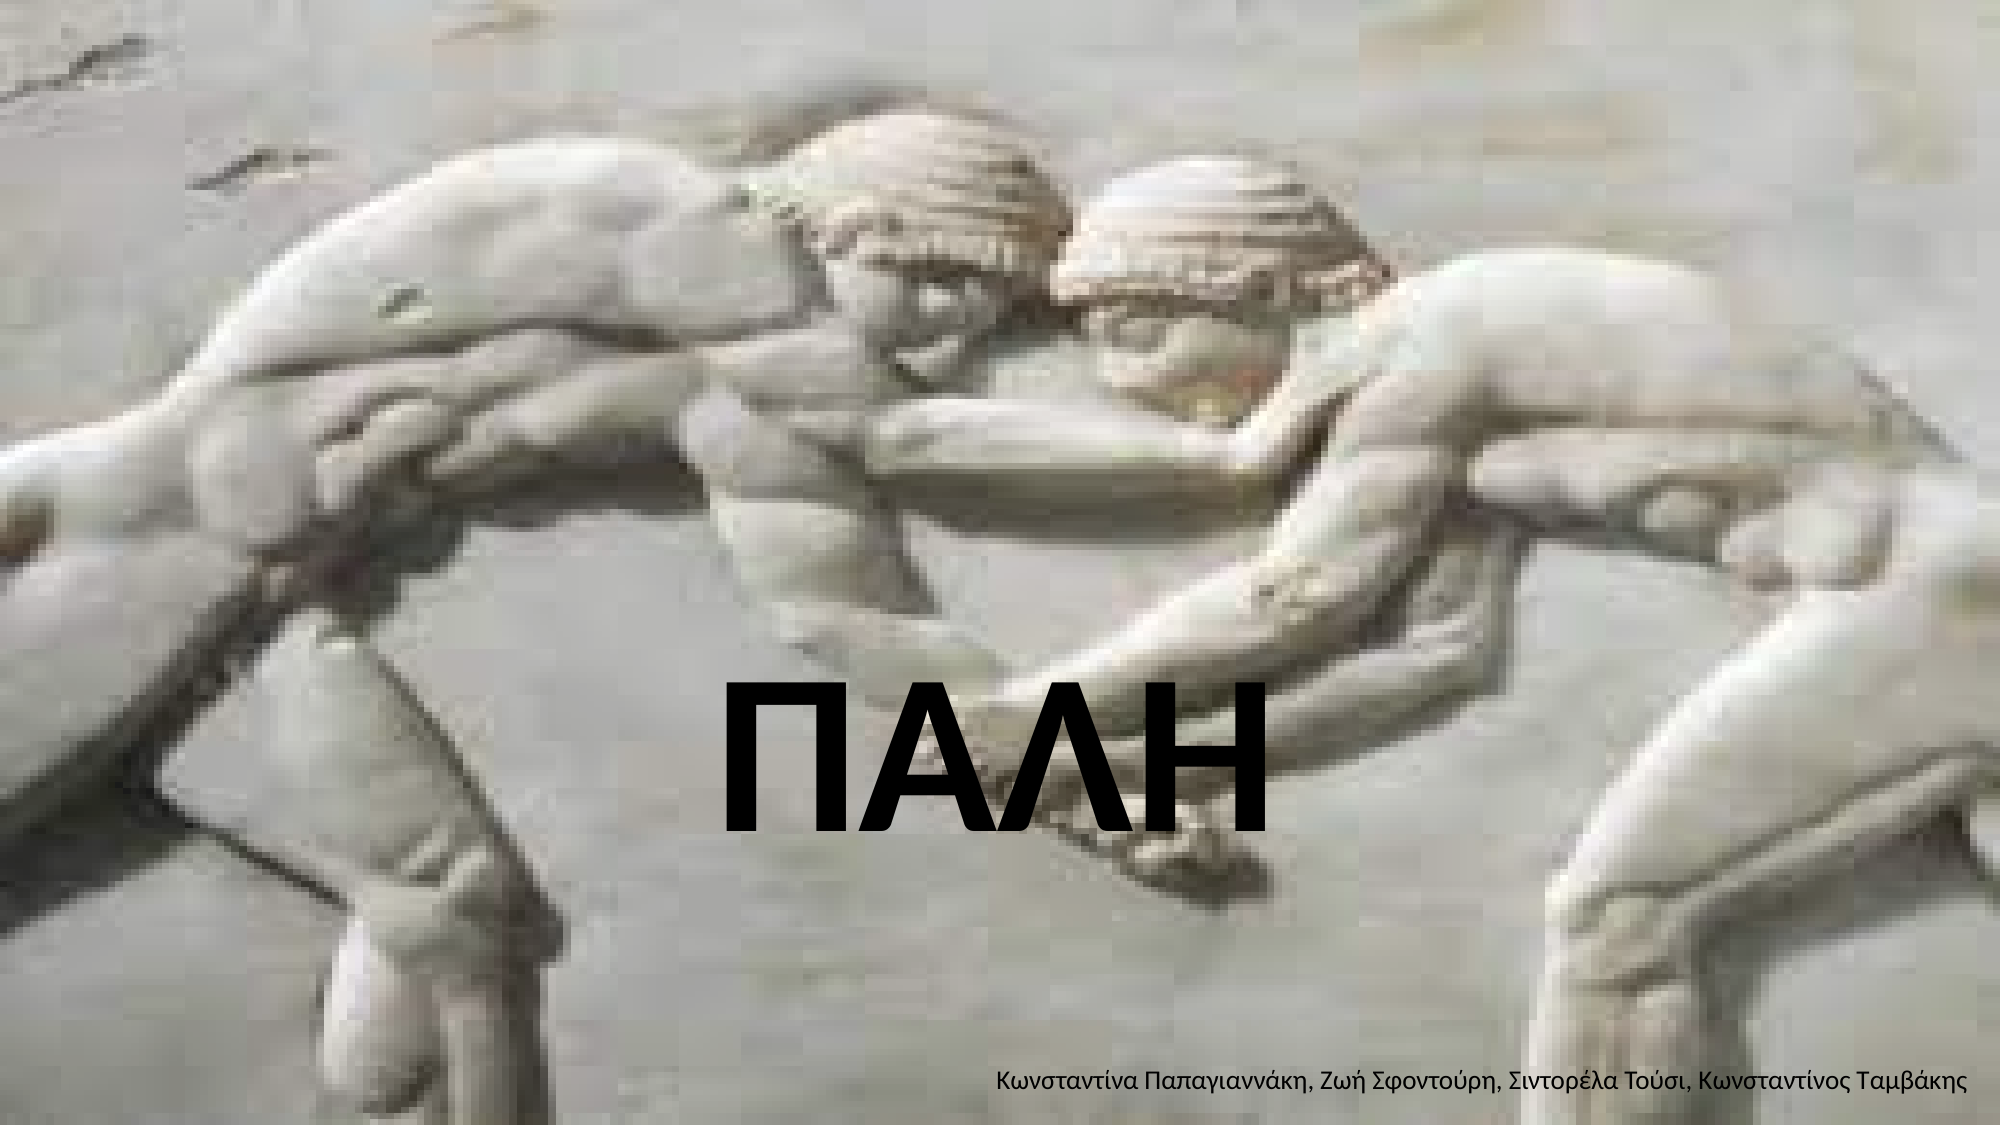

# ΠΑΛΗ
Κωνσταντίνα Παπαγιαννάκη, Ζωή Σφοντούρη, Σιντορέλα Τούσι, Κωνσταντίνος Ταμβάκης